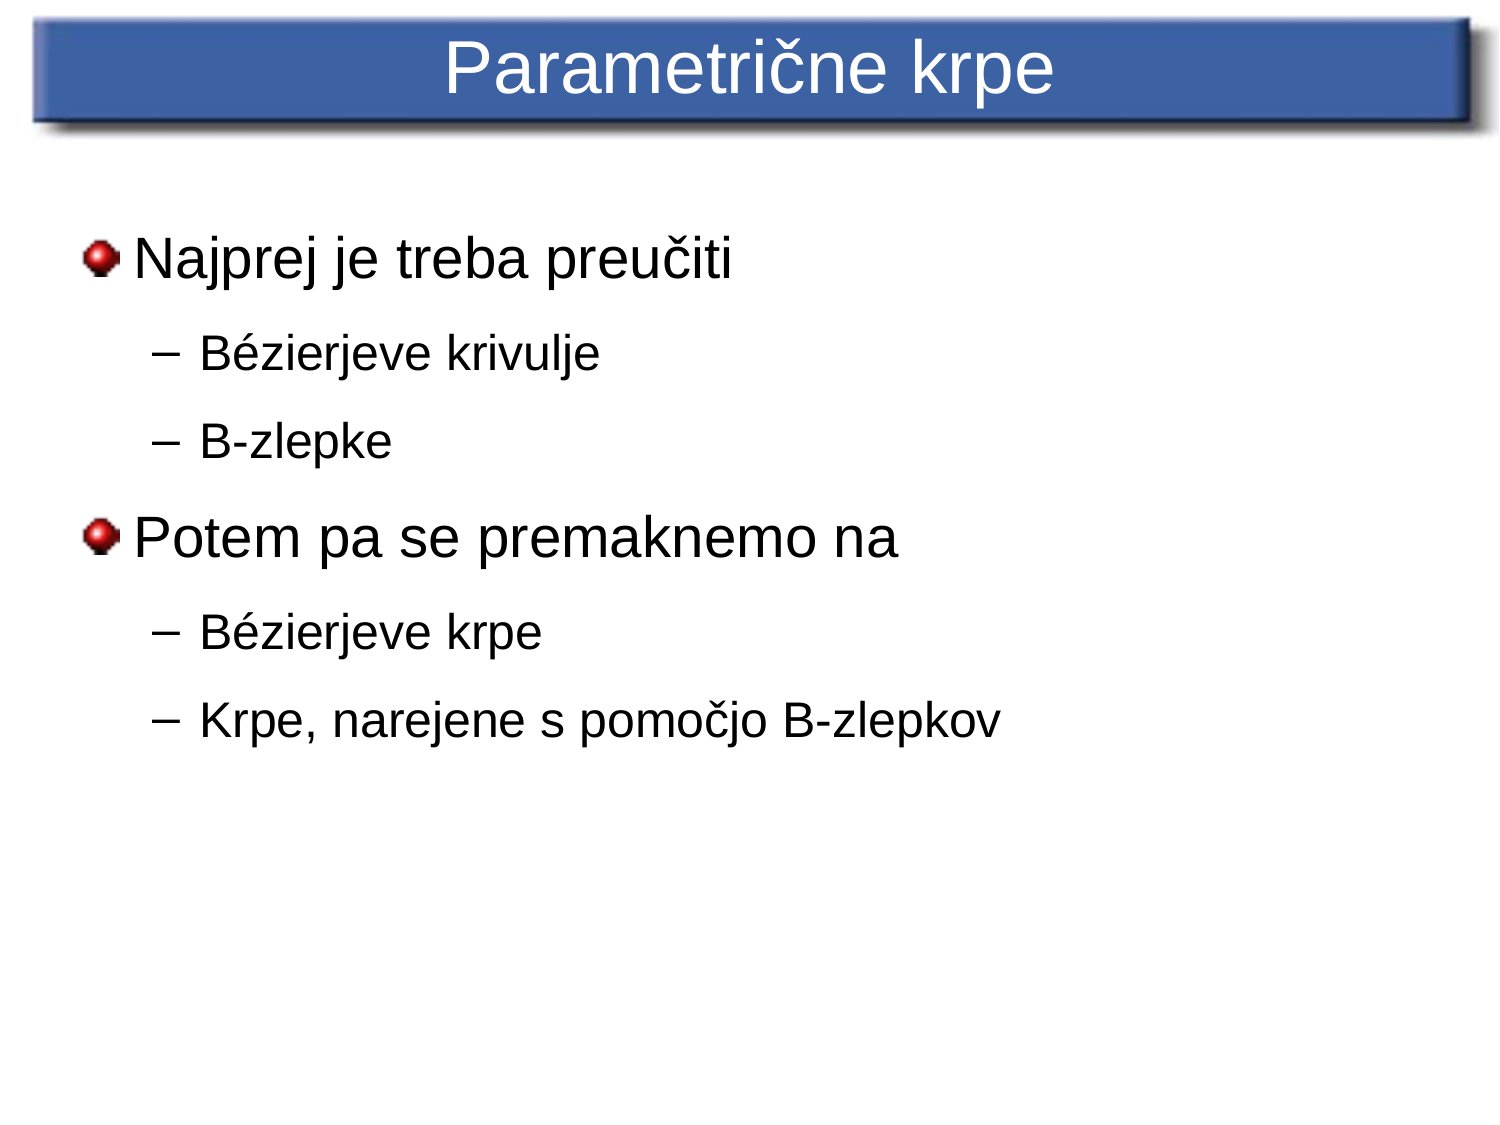

# Parametrične krpe
Najprej je treba preučiti
Bézierjeve krivulje
B-zlepke
Potem pa se premaknemo na
Bézierjeve krpe
Krpe, narejene s pomočjo B-zlepkov